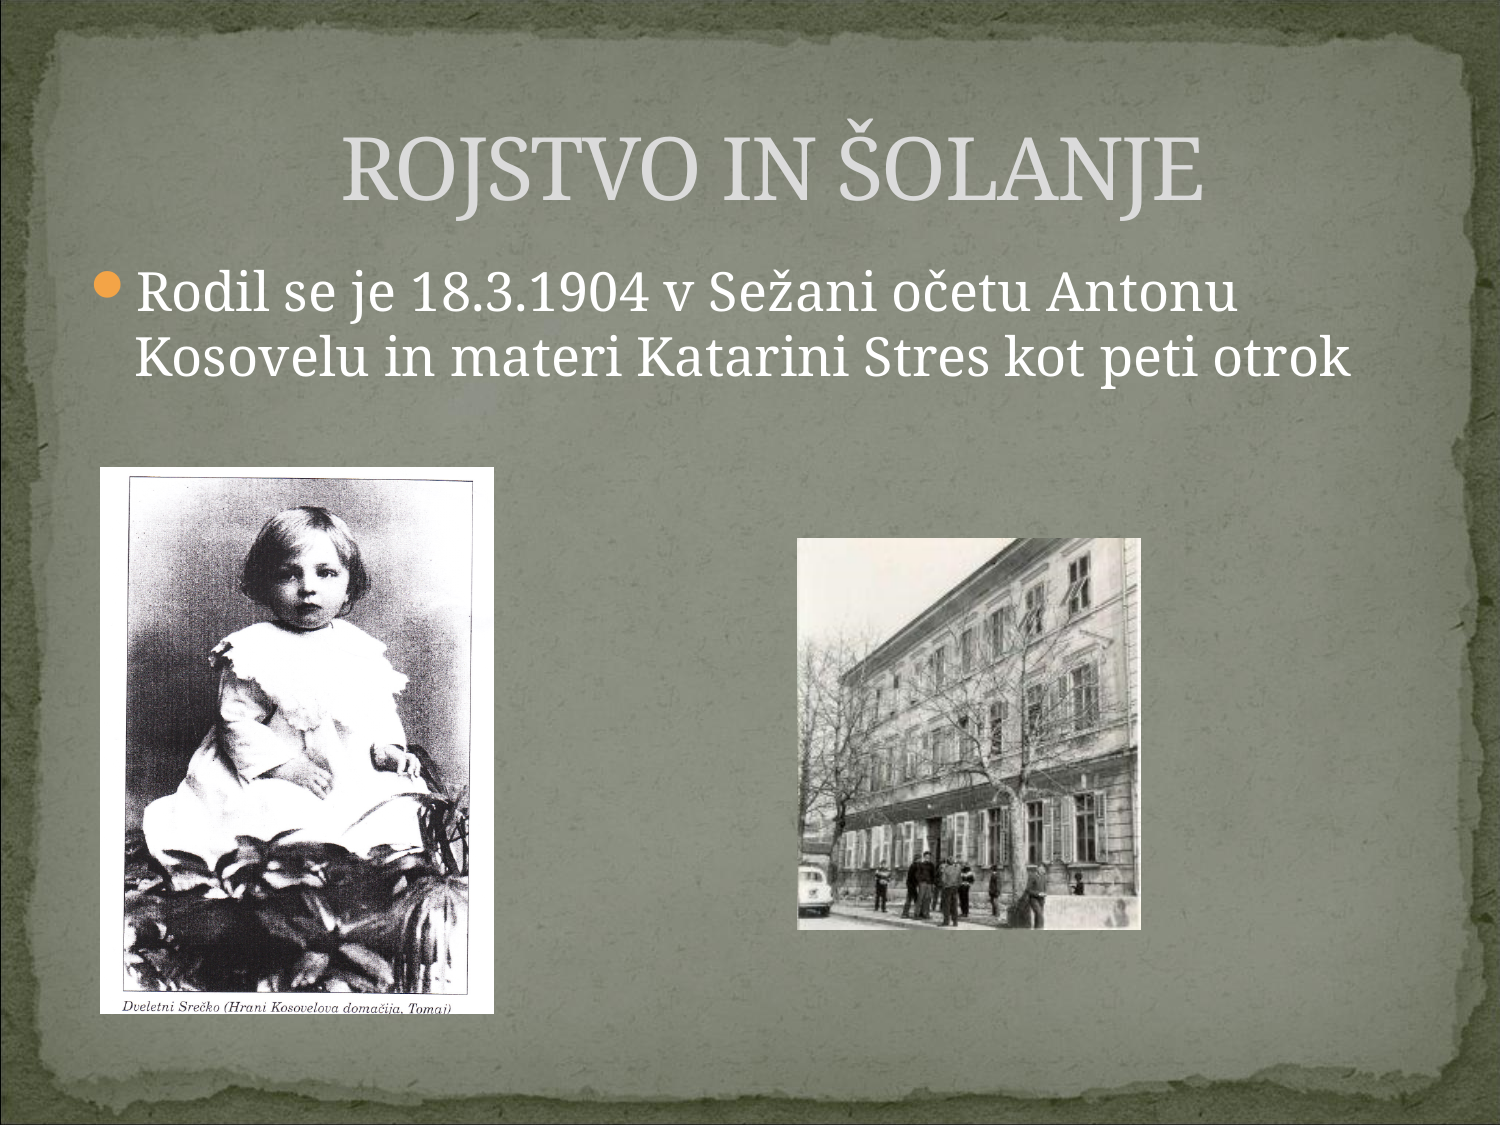

ROJSTVO IN ŠOLANJE
# Rodil se je 18.3.1904 v Sežani očetu Antonu Kosovelu in materi Katarini Stres kot peti otrok